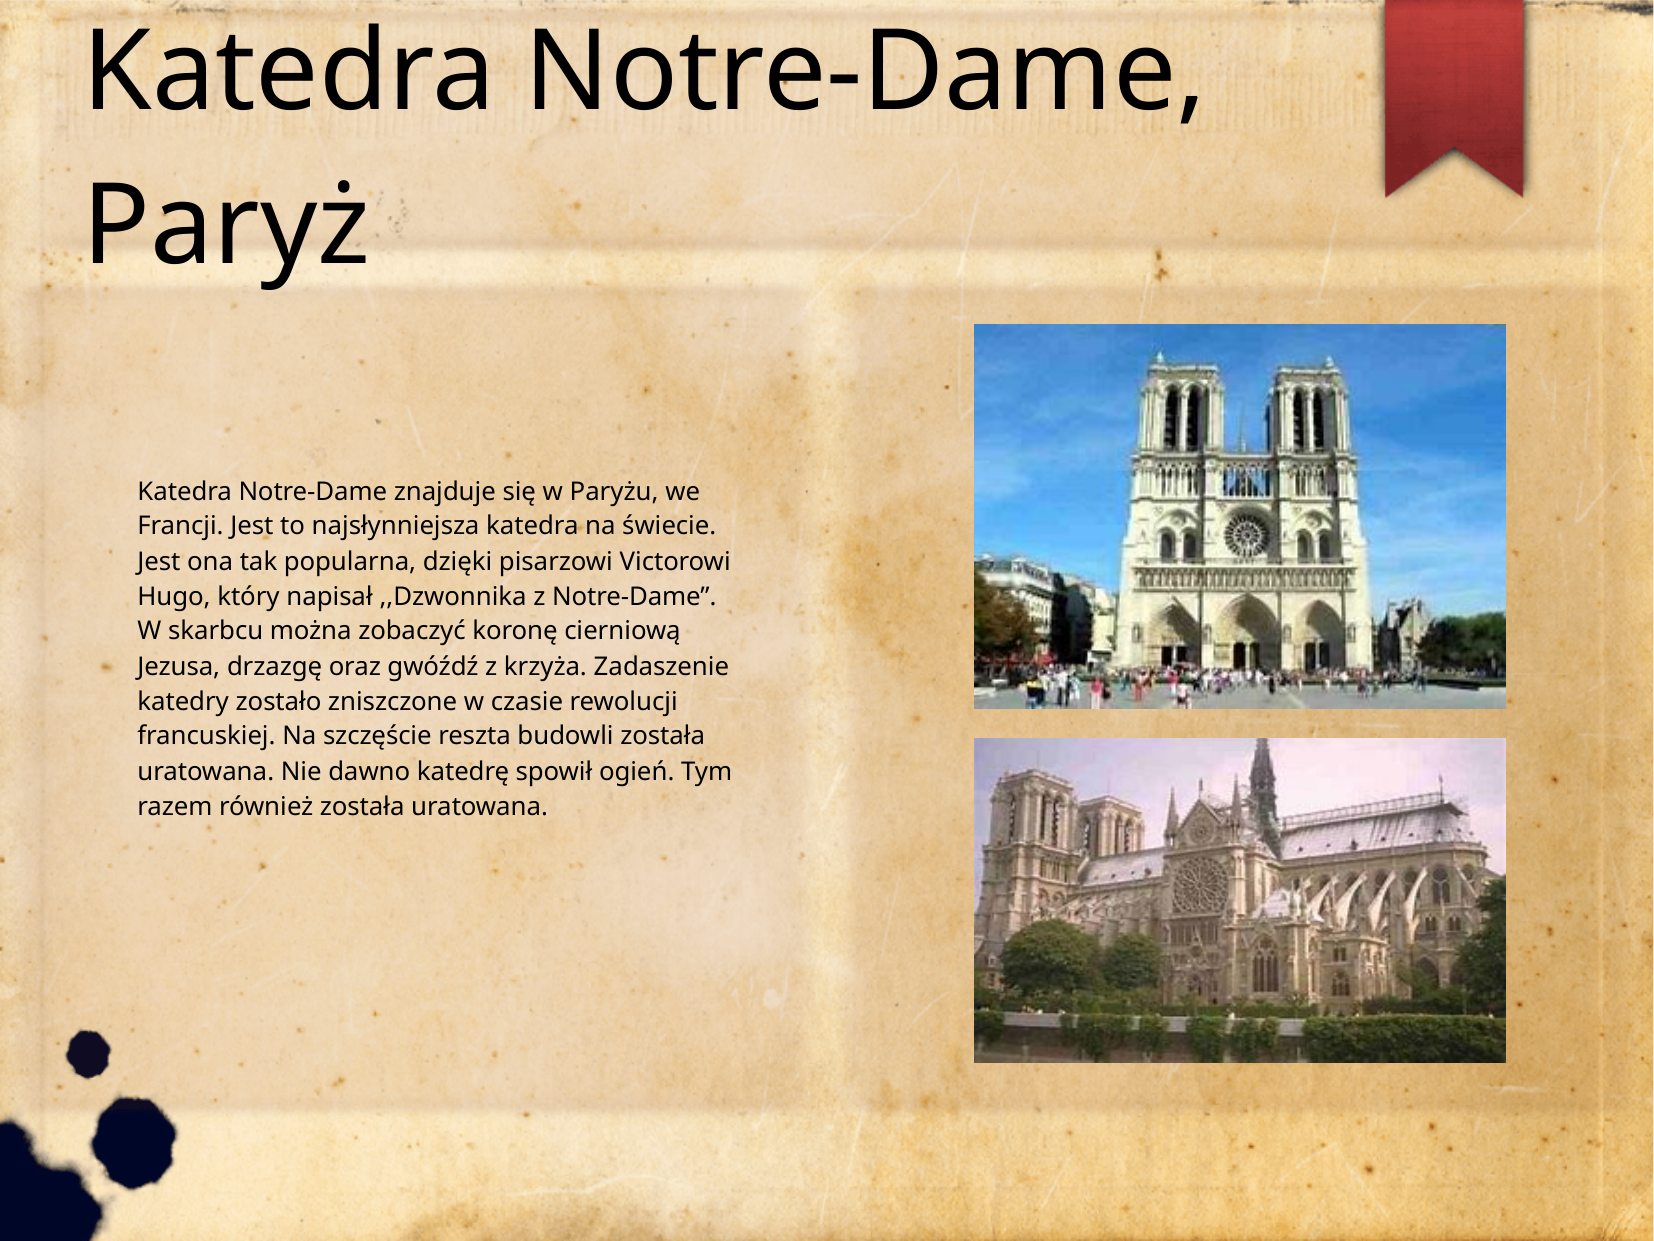

# Katedra Notre-Dame, Paryż
Katedra Notre-Dame znajduje się w Paryżu, we Francji. Jest to najsłynniejsza katedra na świecie. Jest ona tak popularna, dzięki pisarzowi Victorowi Hugo, który napisał ,,Dzwonnika z Notre-Dame”. W skarbcu można zobaczyć koronę cierniową Jezusa, drzazgę oraz gwóźdź z krzyża. Zadaszenie katedry zostało zniszczone w czasie rewolucji francuskiej. Na szczęście reszta budowli została uratowana. Nie dawno katedrę spowił ogień. Tym razem również została uratowana.